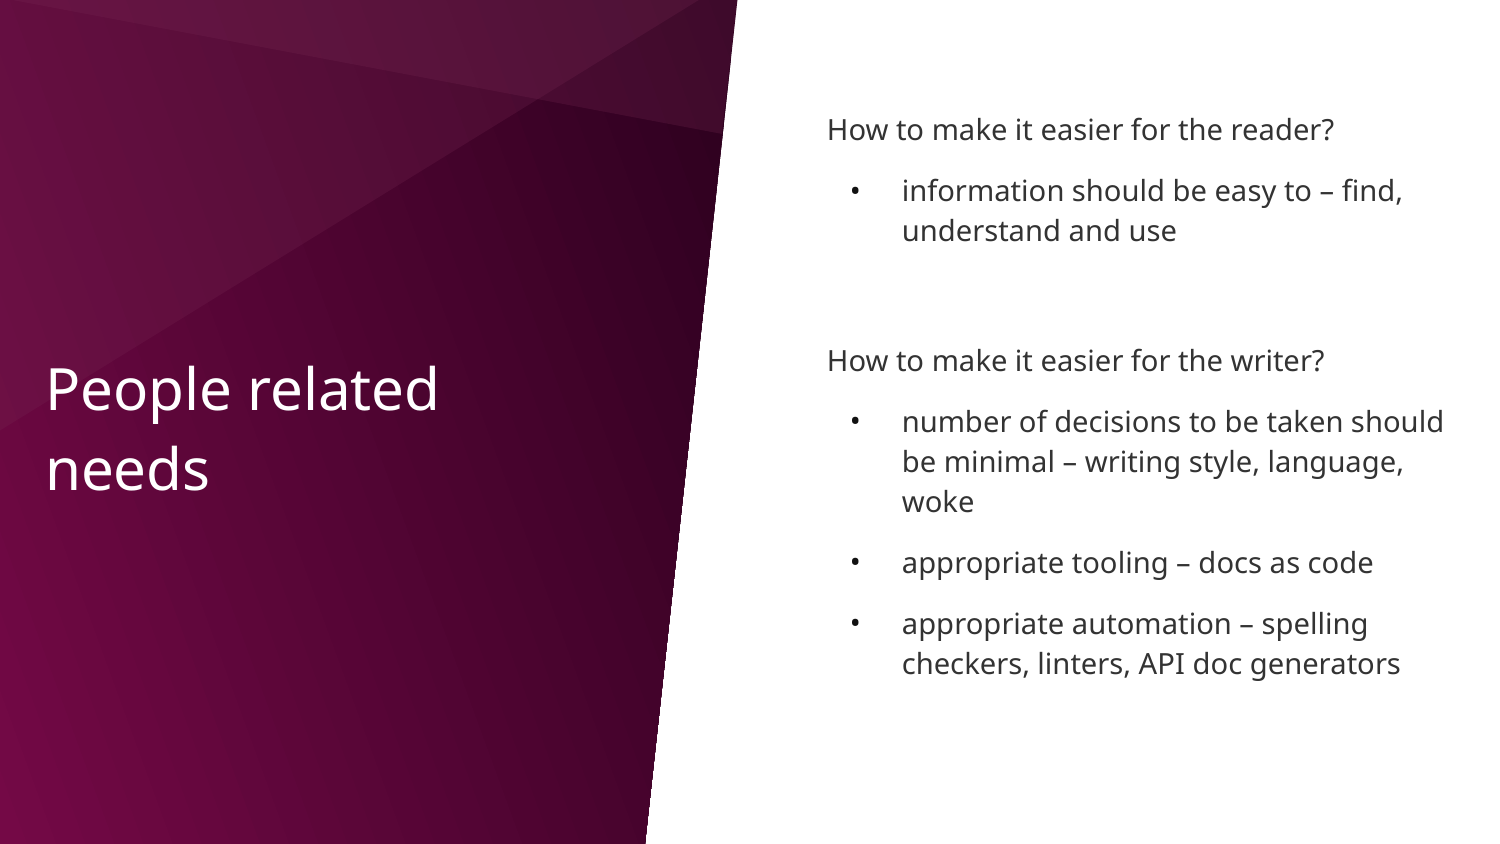

How to make it easier for the reader?
information should be easy to – find, understand and use
# People related needs
How to make it easier for the writer?
number of decisions to be taken should be minimal – writing style, language, woke
appropriate tooling – docs as code
appropriate automation – spelling checkers, linters, API doc generators